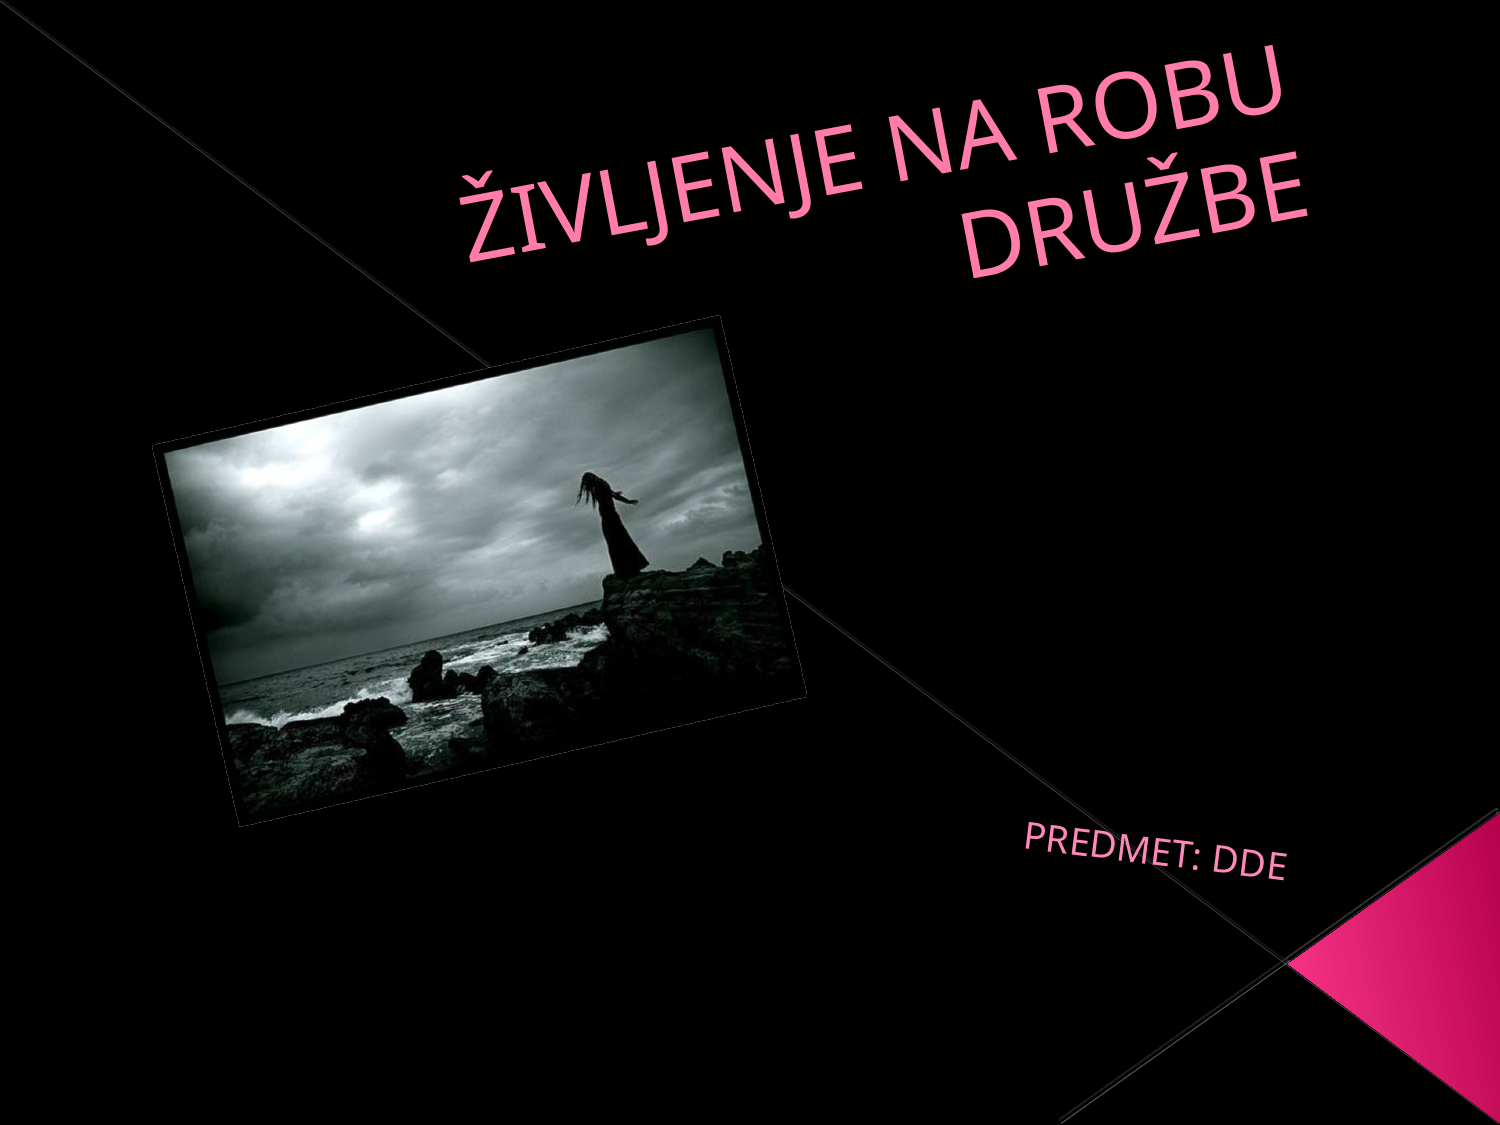

# ŽIVLJENJE NA ROBU DRUŽBE
PREDMET: DDE
http://www.youtube.com/watch?v=106joSv-OSM